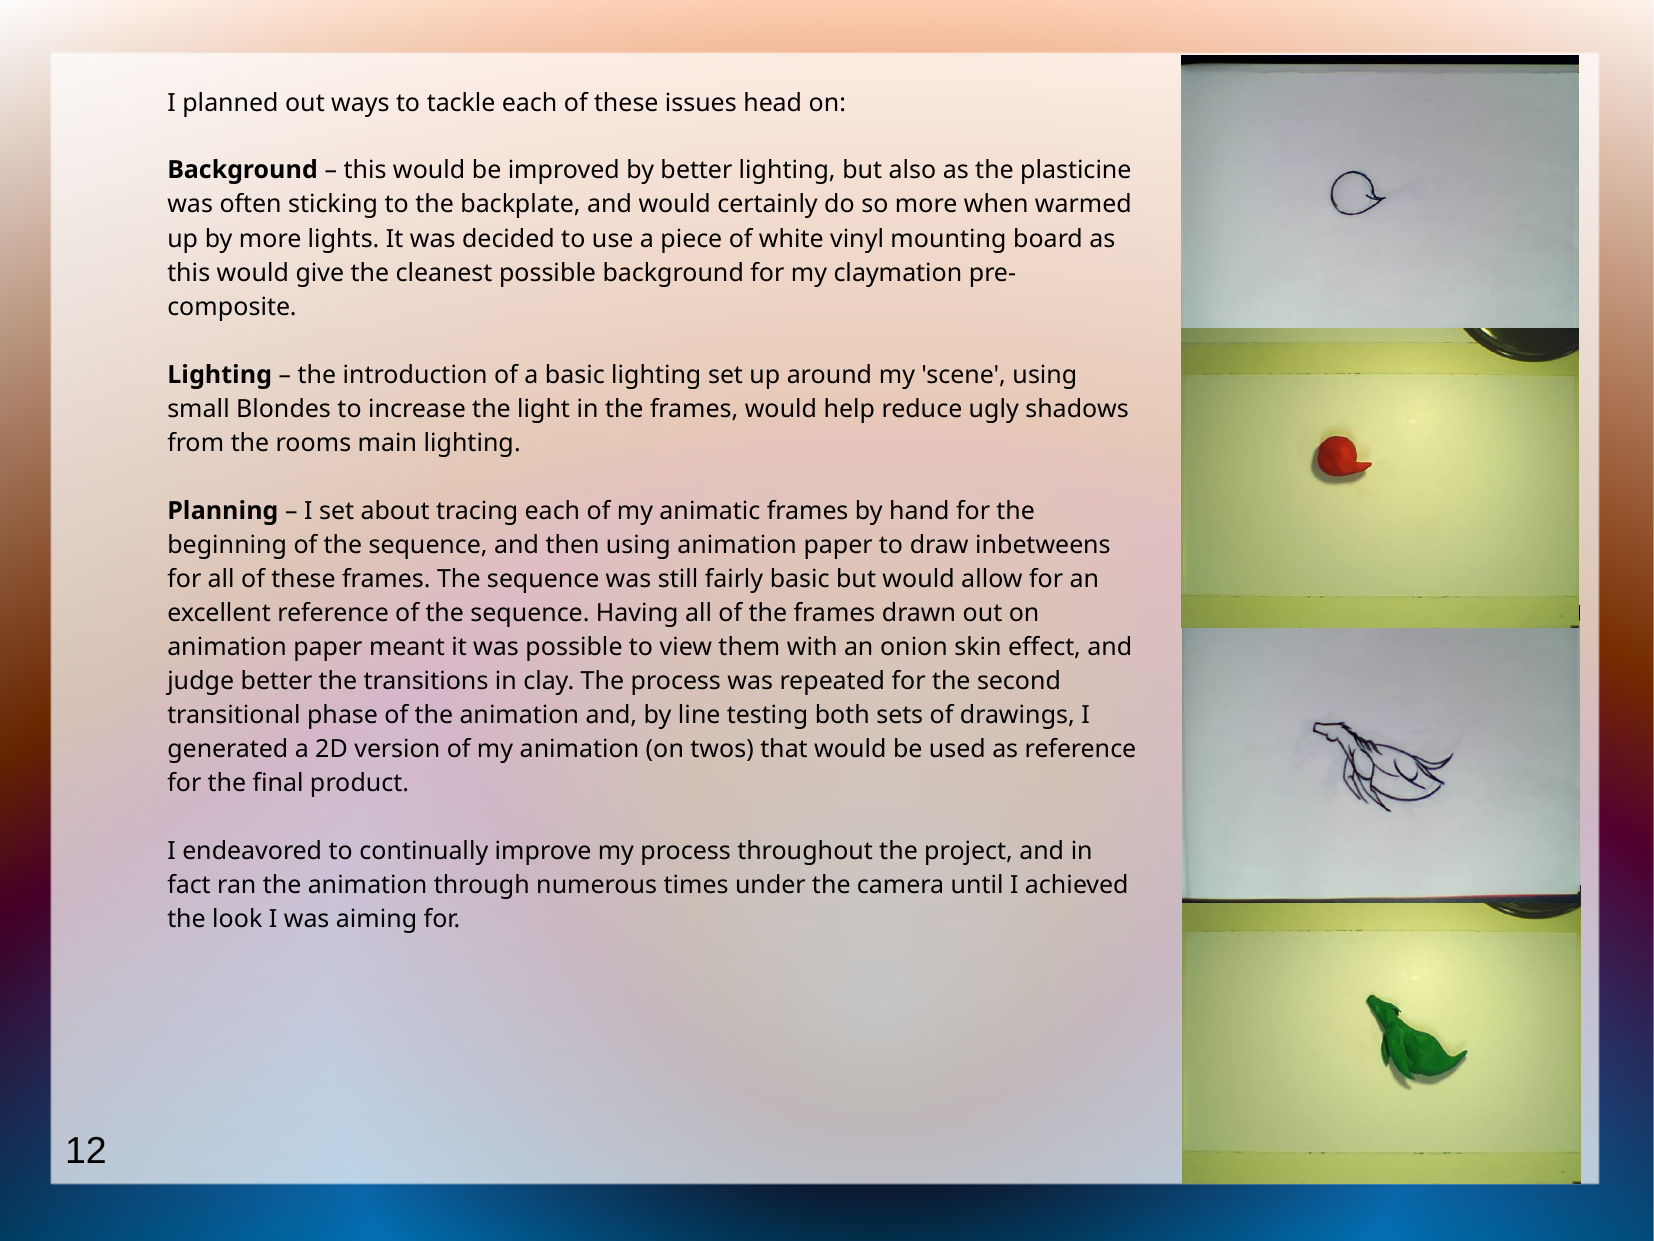

I planned out ways to tackle each of these issues head on:
Background – this would be improved by better lighting, but also as the plasticine was often sticking to the backplate, and would certainly do so more when warmed up by more lights. It was decided to use a piece of white vinyl mounting board as this would give the cleanest possible background for my claymation pre-composite.
Lighting – the introduction of a basic lighting set up around my 'scene', using small Blondes to increase the light in the frames, would help reduce ugly shadows from the rooms main lighting.
Planning – I set about tracing each of my animatic frames by hand for the beginning of the sequence, and then using animation paper to draw inbetweens for all of these frames. The sequence was still fairly basic but would allow for an excellent reference of the sequence. Having all of the frames drawn out on animation paper meant it was possible to view them with an onion skin effect, and judge better the transitions in clay. The process was repeated for the second transitional phase of the animation and, by line testing both sets of drawings, I generated a 2D version of my animation (on twos) that would be used as reference for the final product.
I endeavored to continually improve my process throughout the project, and in fact ran the animation through numerous times under the camera until I achieved the look I was aiming for.